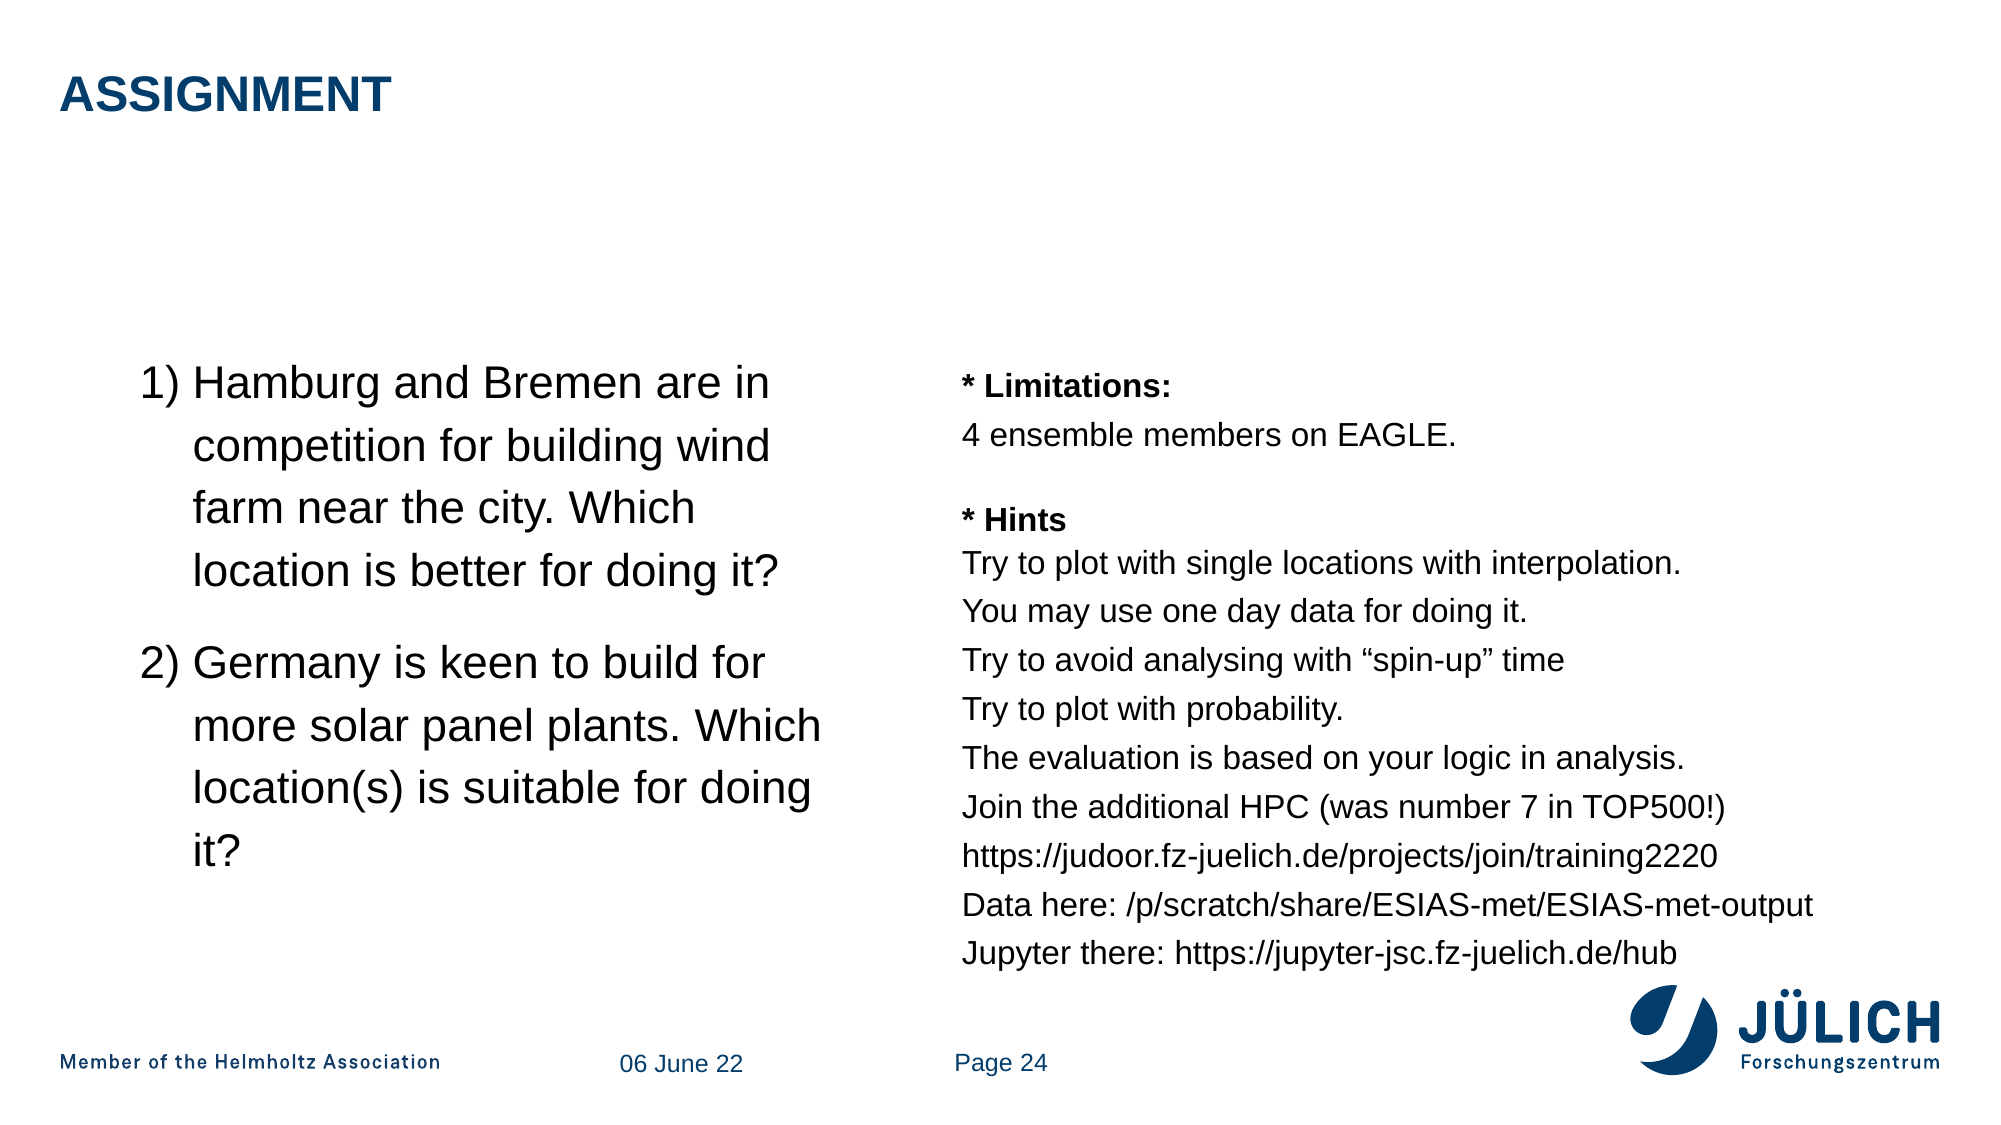

# ASSIGNMENT
Hamburg and Bremen are in competition for building wind farm near the city. Which location is better for doing it?
Germany is keen to build for more solar panel plants. Which location(s) is suitable for doing it?
* Limitations:
4 ensemble members on EAGLE.
* Hints
Try to plot with single locations with interpolation.
You may use one day data for doing it.
Try to avoid analysing with “spin-up” time
Try to plot with probability.
The evaluation is based on your logic in analysis.
Join the additional HPC (was number 7 in TOP500!)
https://judoor.fz-juelich.de/projects/join/training2220
Data here: /p/scratch/share/ESIAS-met/ESIAS-met-output
Jupyter there: https://jupyter-jsc.fz-juelich.de/hub
Page
06 June 22